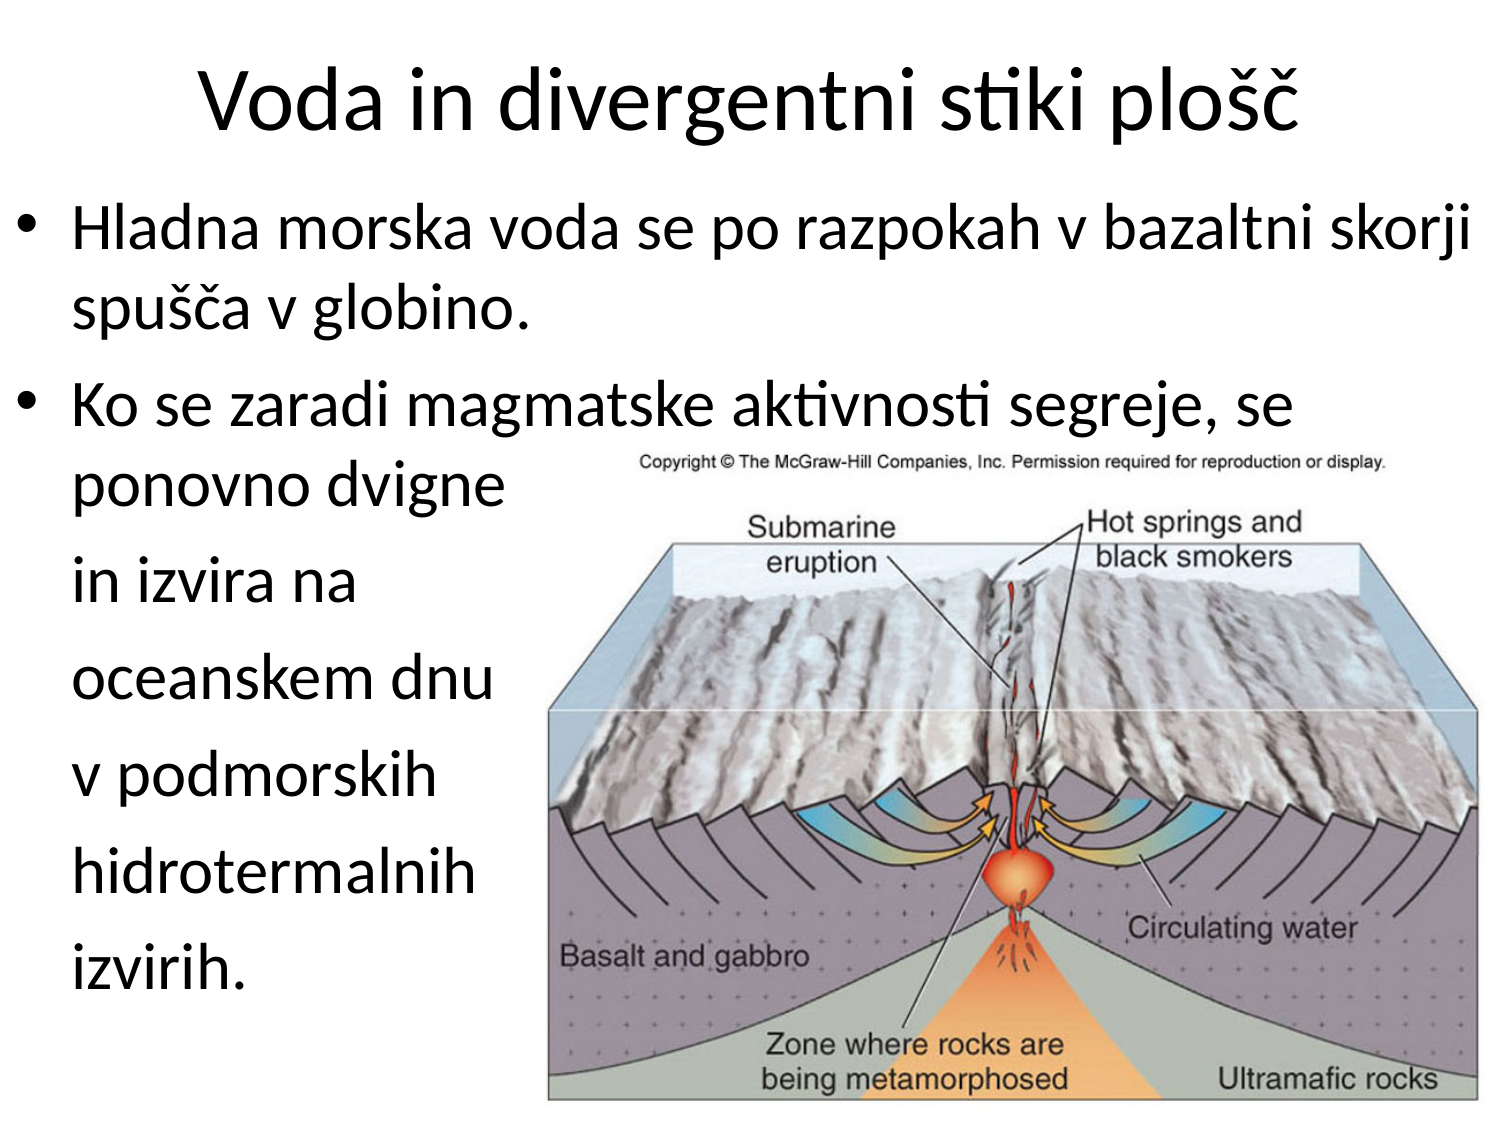

# Voda in divergentni stiki plošč
Hladna morska voda se po razpokah v bazaltni skorji spušča v globino.
Ko se zaradi magmatske aktivnosti segreje, se ponovno dvigne
	in izvira na
	oceanskem dnu
	v podmorskih
	hidrotermalnih
	izvirih.